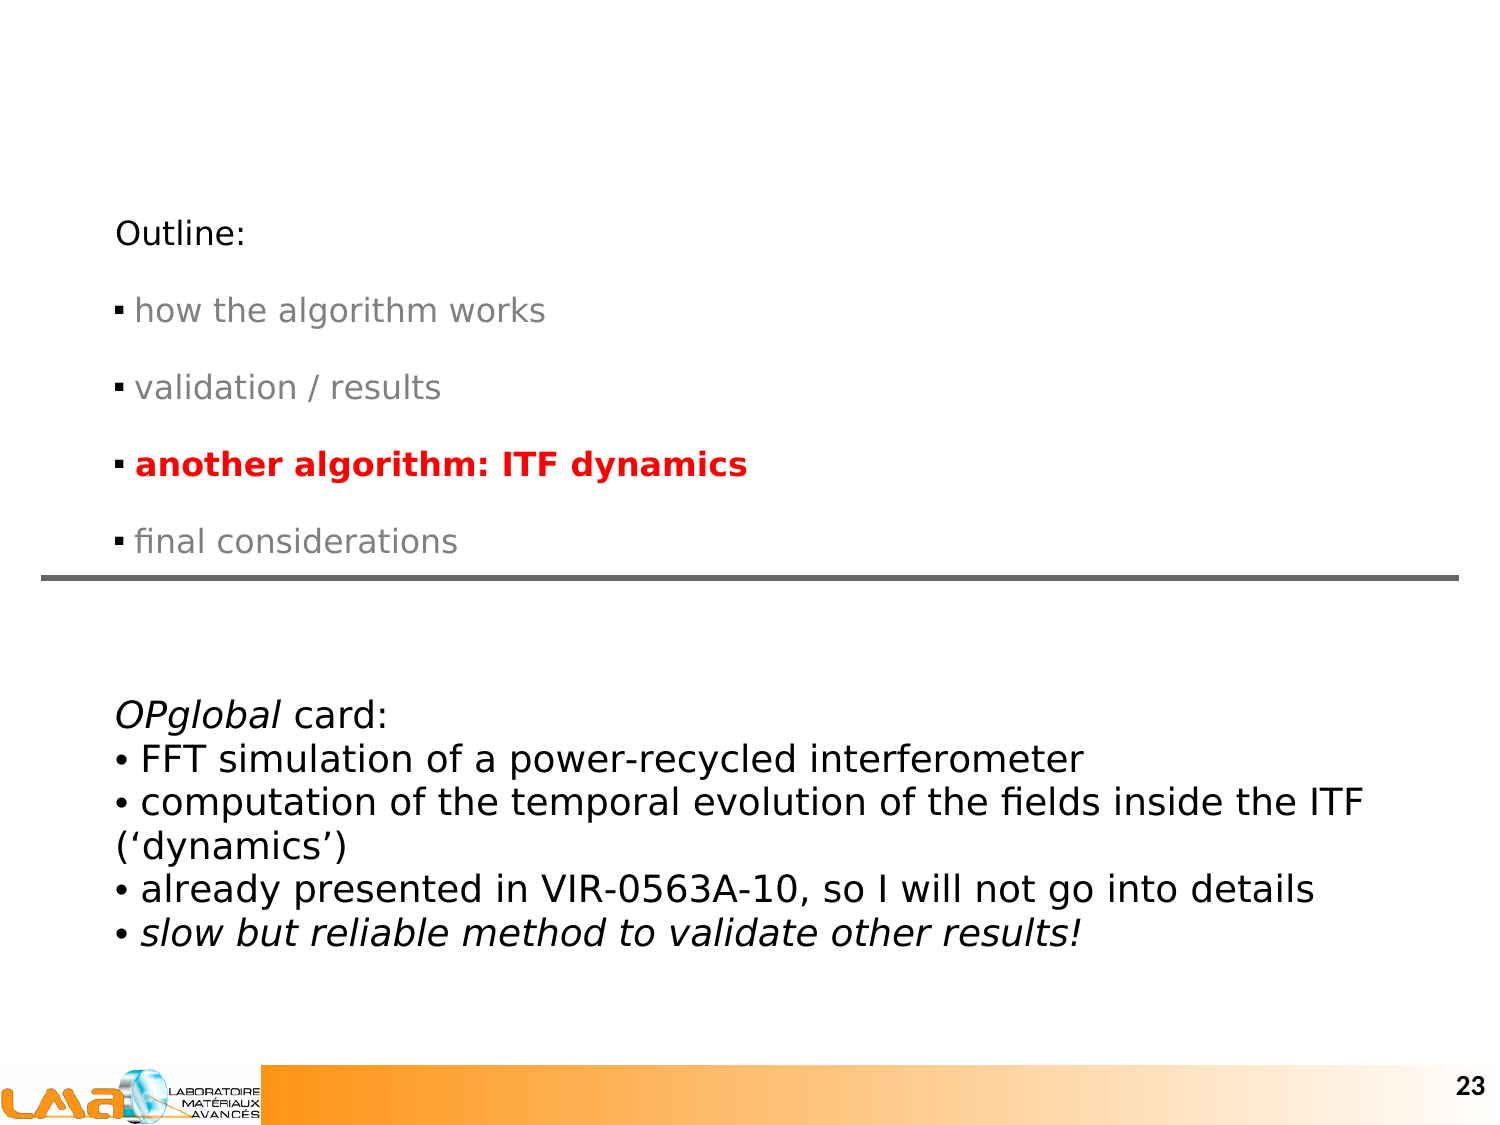

#
Outline:
 how the algorithm works
 validation / results
 another algorithm: ITF dynamics
 final considerations
OPglobal card:
 FFT simulation of a power-recycled interferometer
 computation of the temporal evolution of the fields inside the ITF (‘dynamics’)
 already presented in VIR-0563A-10, so I will not go into details
 slow but reliable method to validate other results!
23